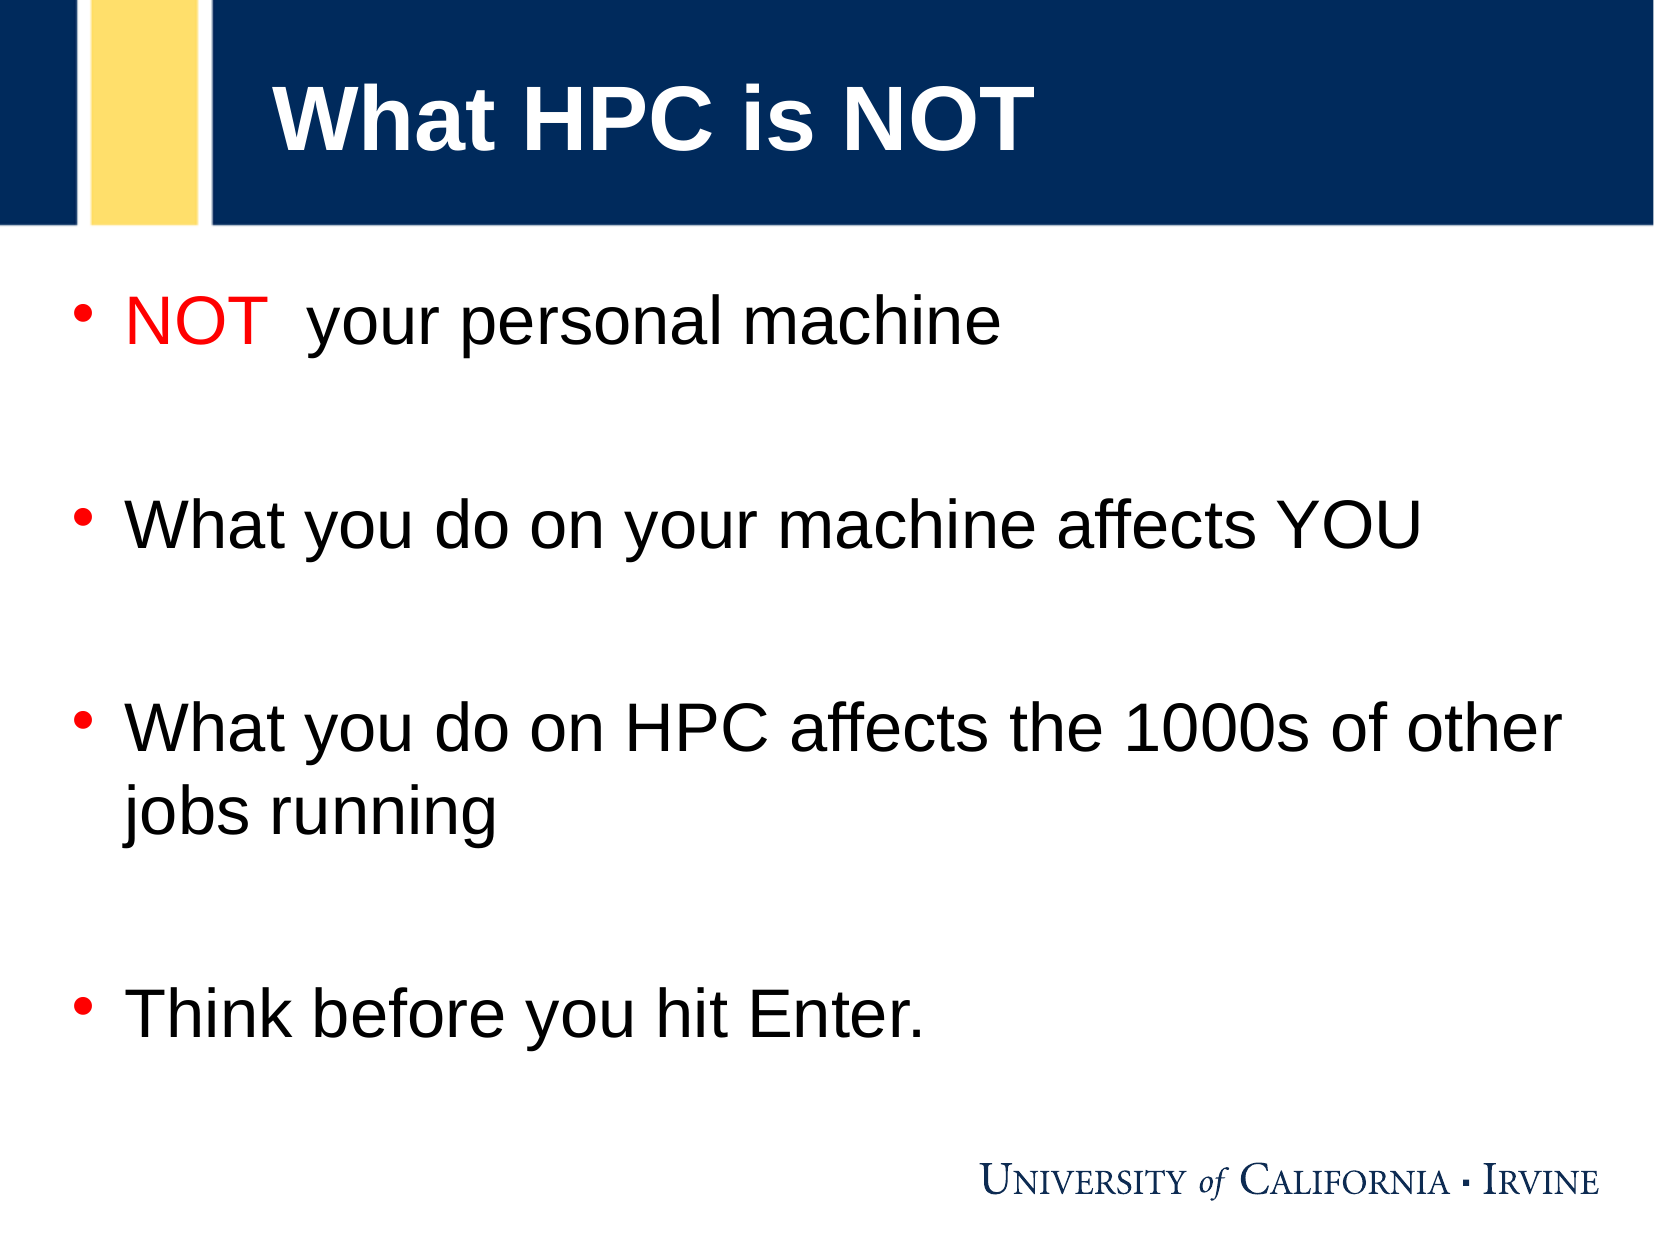

# What HPC is NOT
NOT your personal machine
What you do on your machine affects YOU
What you do on HPC affects the 1000s of other jobs running
Think before you hit Enter.